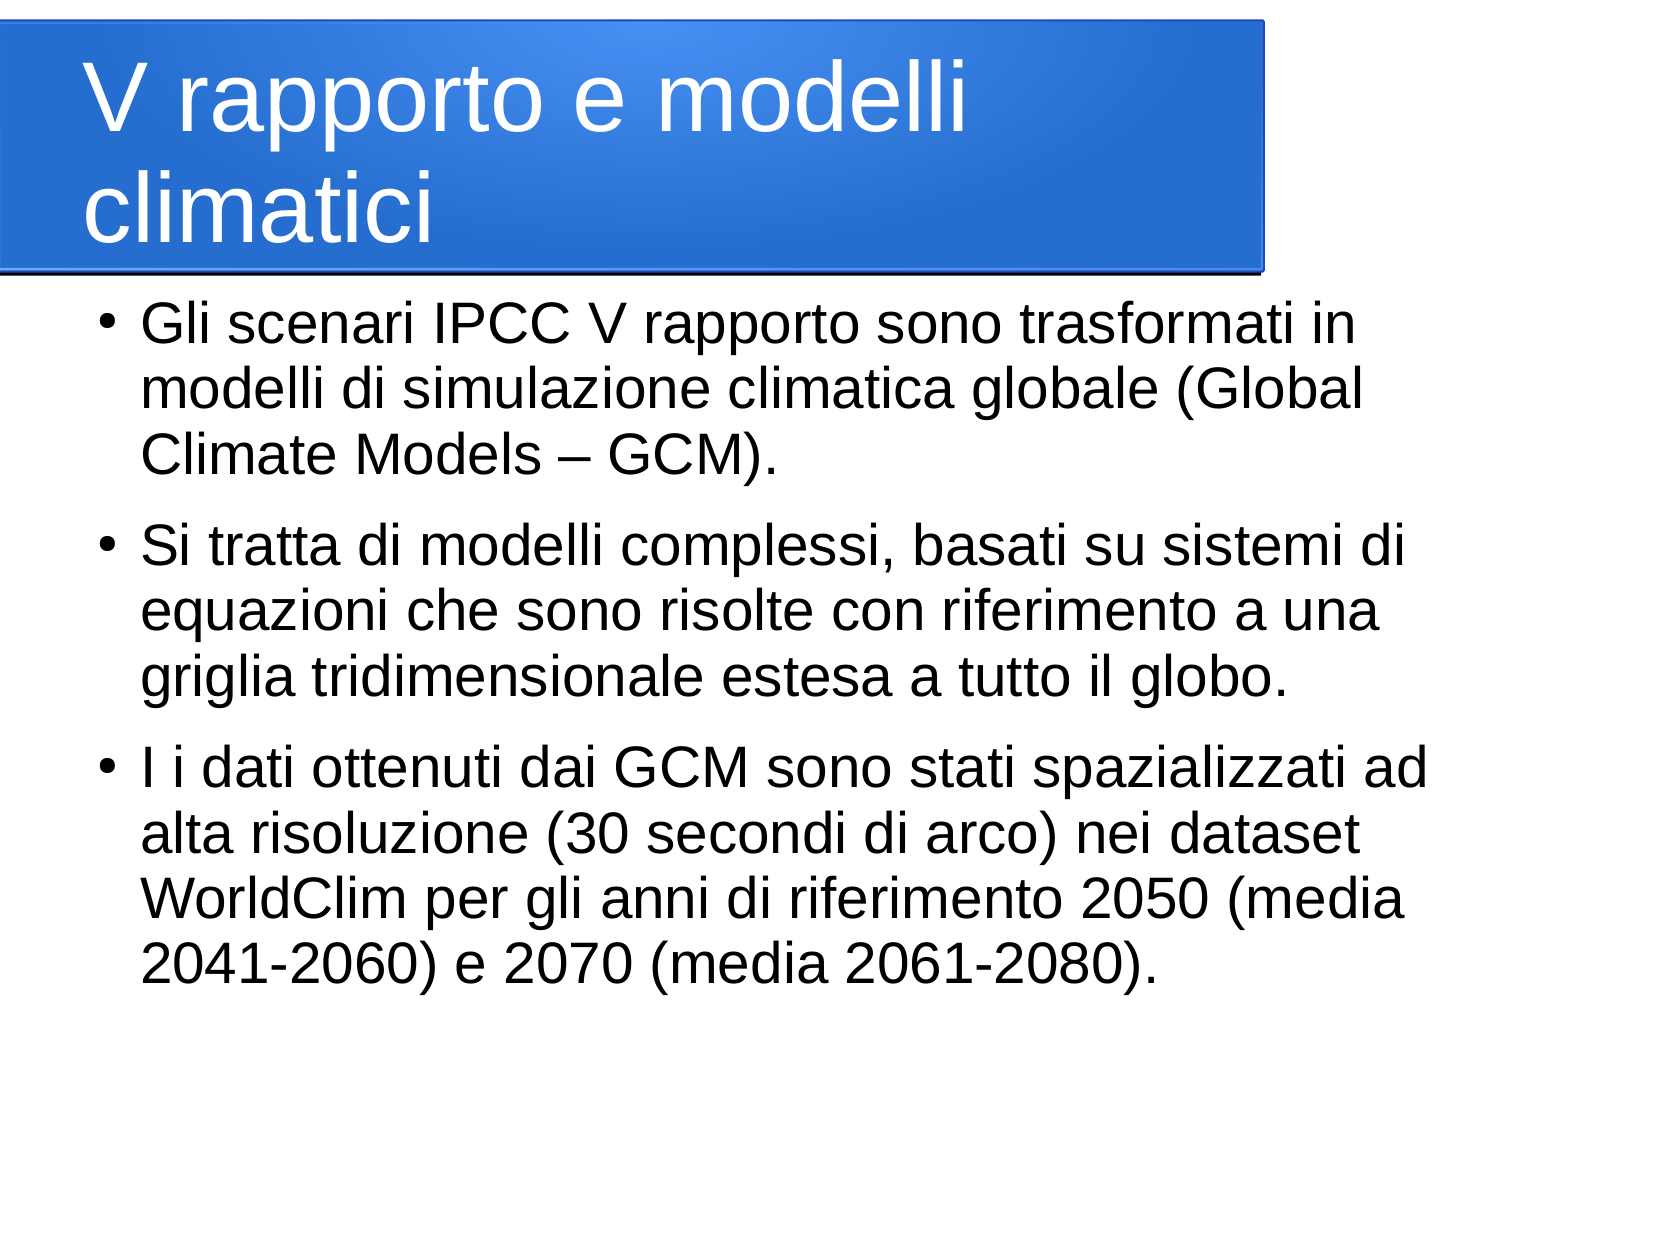

# V rapporto e modelli climatici
Gli scenari IPCC V rapporto sono trasformati in modelli di simulazione climatica globale (Global Climate Models – GCM).
Si tratta di modelli complessi, basati su sistemi di equazioni che sono risolte con riferimento a una griglia tridimensionale estesa a tutto il globo.
I i dati ottenuti dai GCM sono stati spazializzati ad alta risoluzione (30 secondi di arco) nei dataset WorldClim per gli anni di riferimento 2050 (media 2041-2060) e 2070 (media 2061-2080).